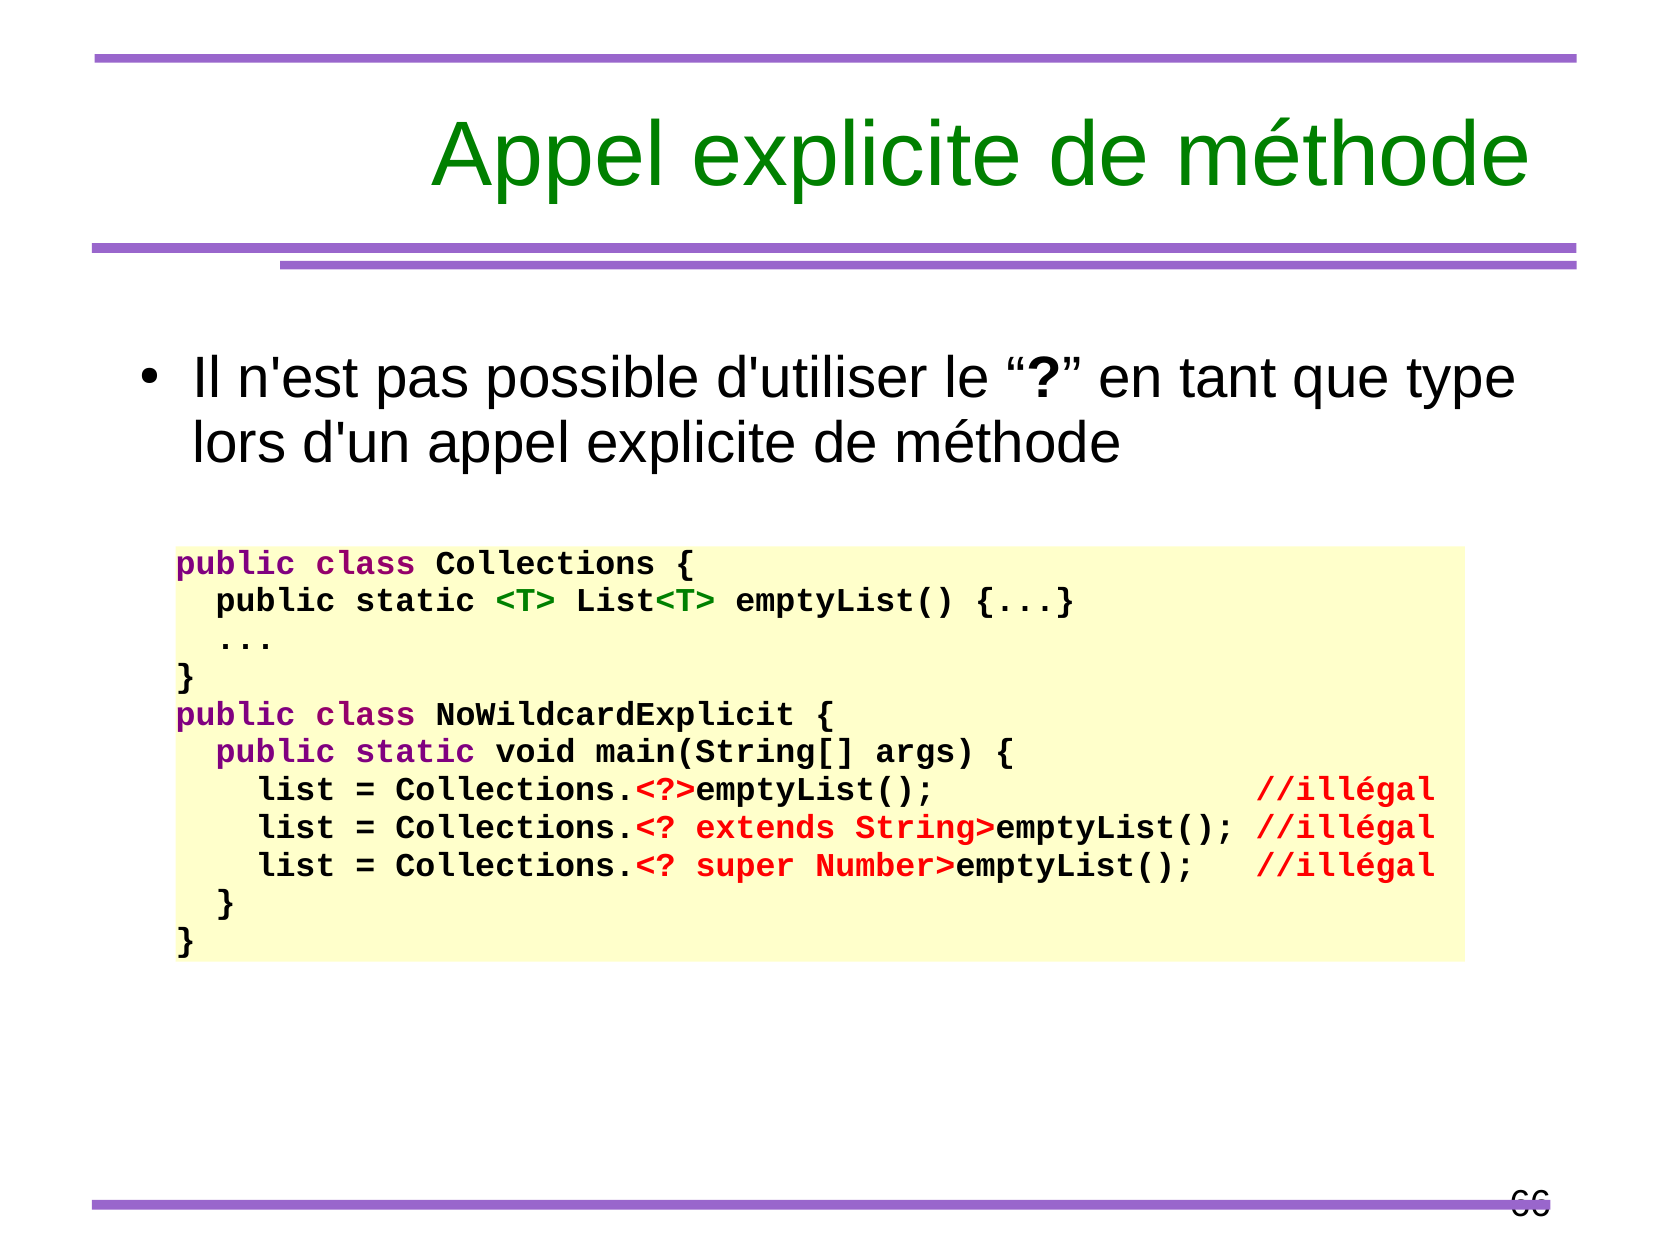

# Appel explicite de méthode
Il n'est pas possible d'utiliser le “?” en tant que type lors d'un appel explicite de méthode
public class Collections {
 public static <T> List<T> emptyList() {...}
 ...
}
public class NoWildcardExplicit {
 public static void main(String[] args) {
 list = Collections.<?>emptyList(); //illégal
 list = Collections.<? extends String>emptyList(); //illégal
 list = Collections.<? super Number>emptyList(); //illégal
 }
}